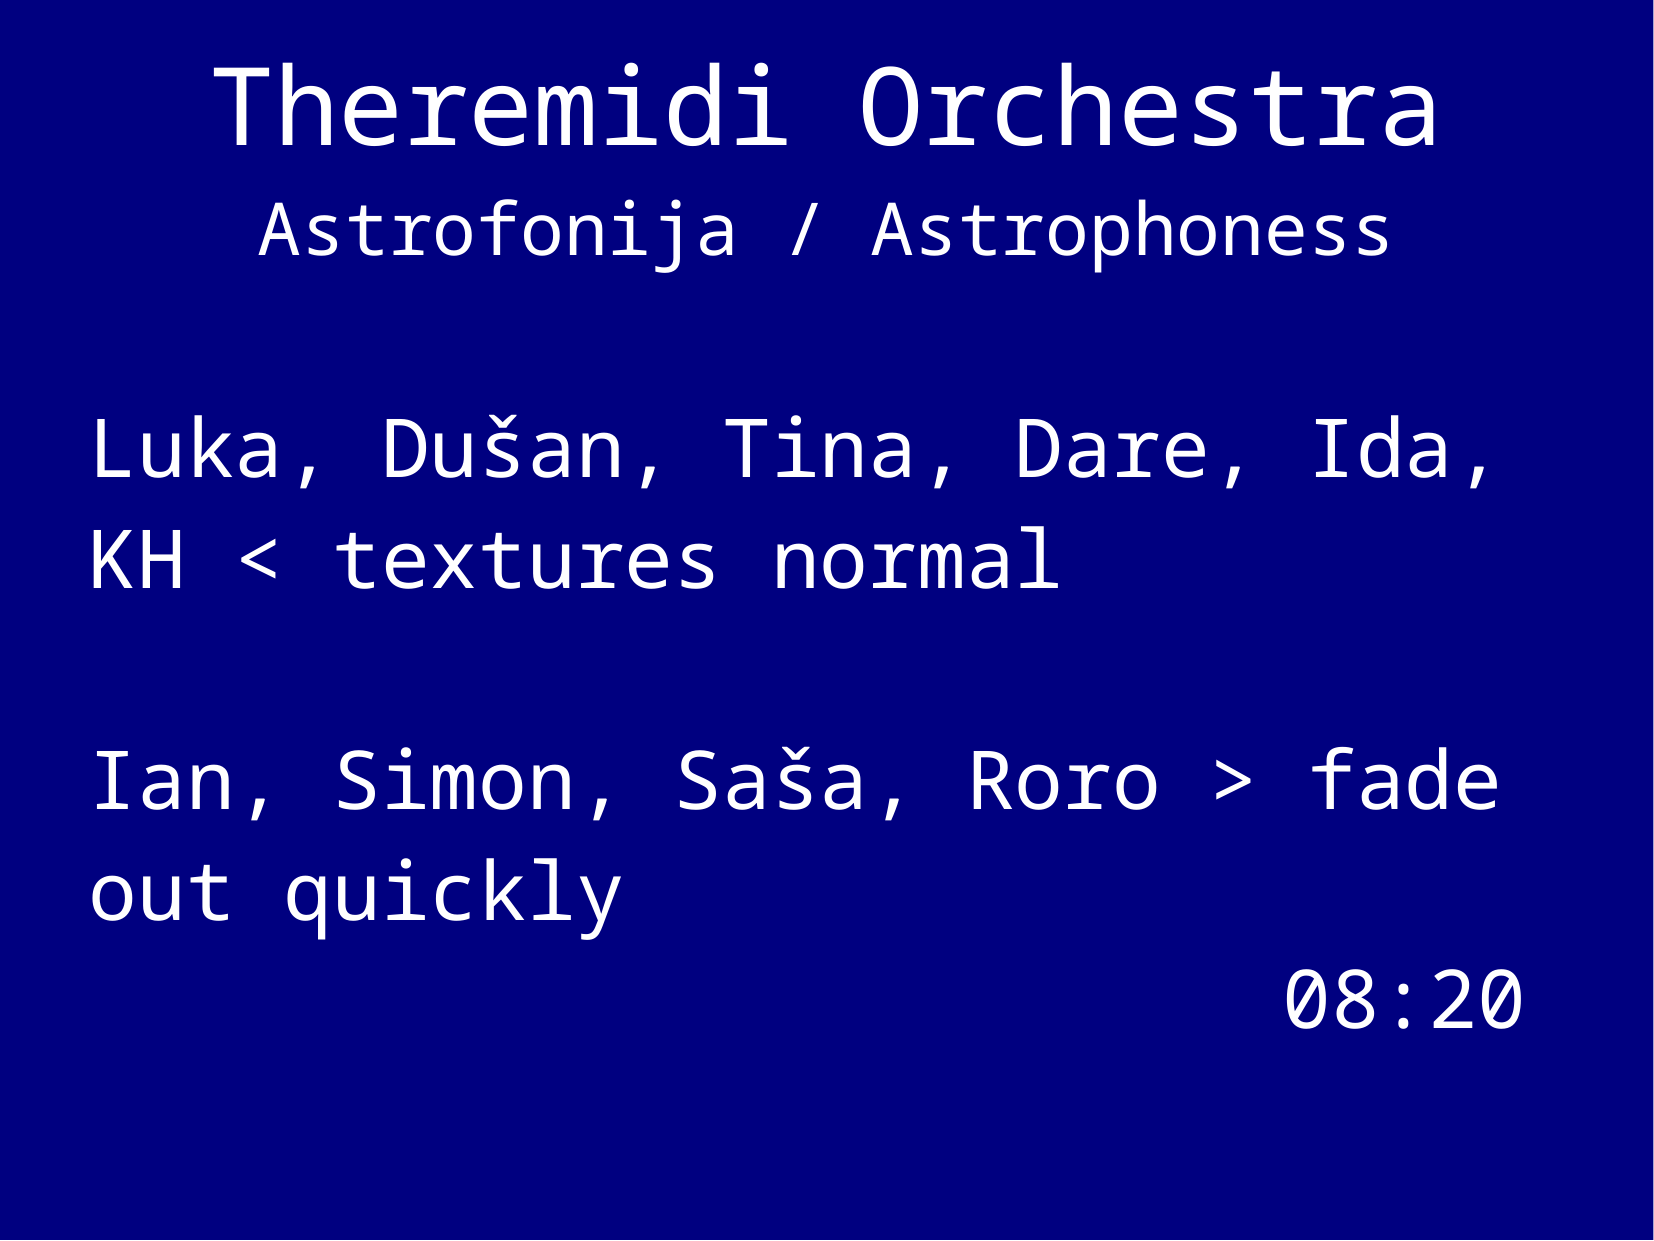

# Theremidi Orchestra Astrofonija / Astrophoness
Luka, Dušan, Tina, Dare, Ida, KH < textures normal
Ian, Simon, Saša, Roro > fade out quickly
08:20